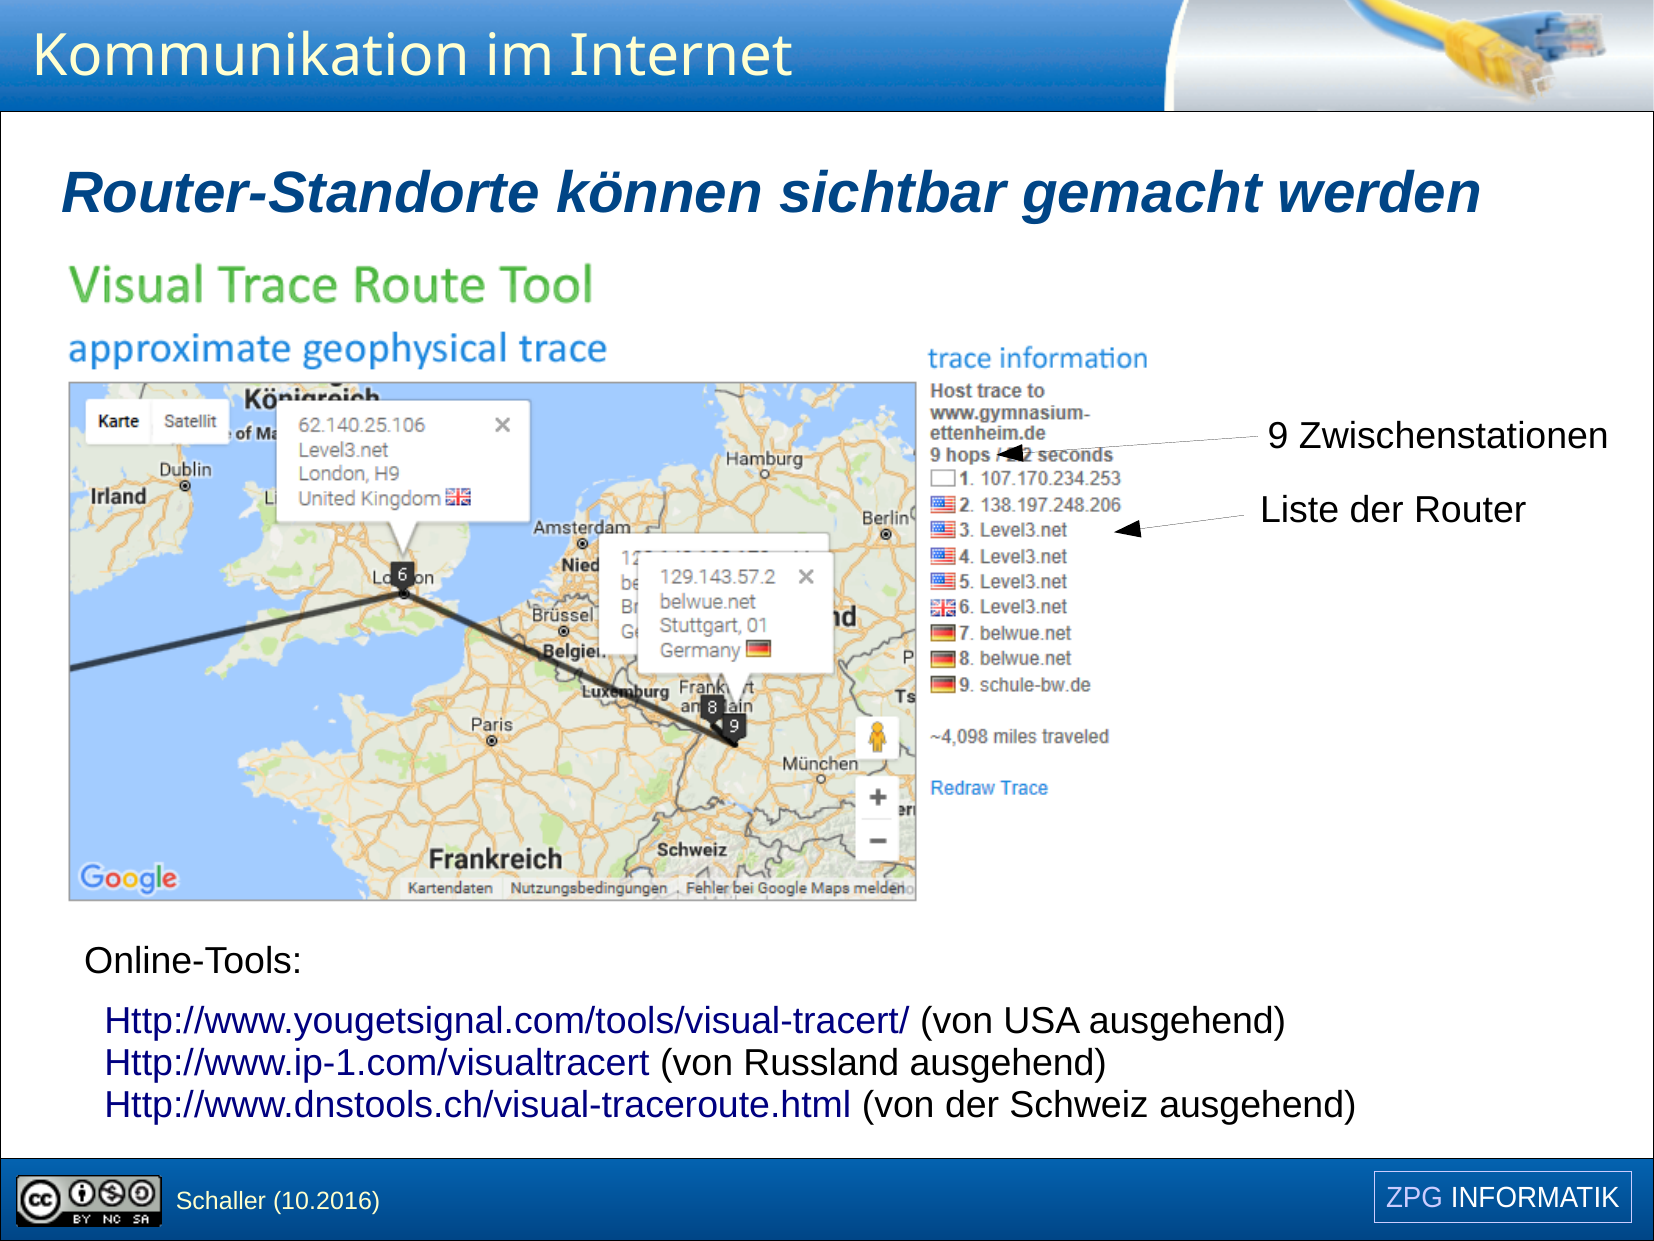

# Kommunikation im Internet
Router-Standorte können sichtbar gemacht werden
9 Zwischenstationen
Liste der Router
Online-Tools:
Http://www.yougetsignal.com/tools/visual-tracert/ (von USA ausgehend)
Http://www.ip-1.com/visualtracert (von Russland ausgehend)
Http://www.dnstools.ch/visual-traceroute.html (von der Schweiz ausgehend)
6
23.04.2009